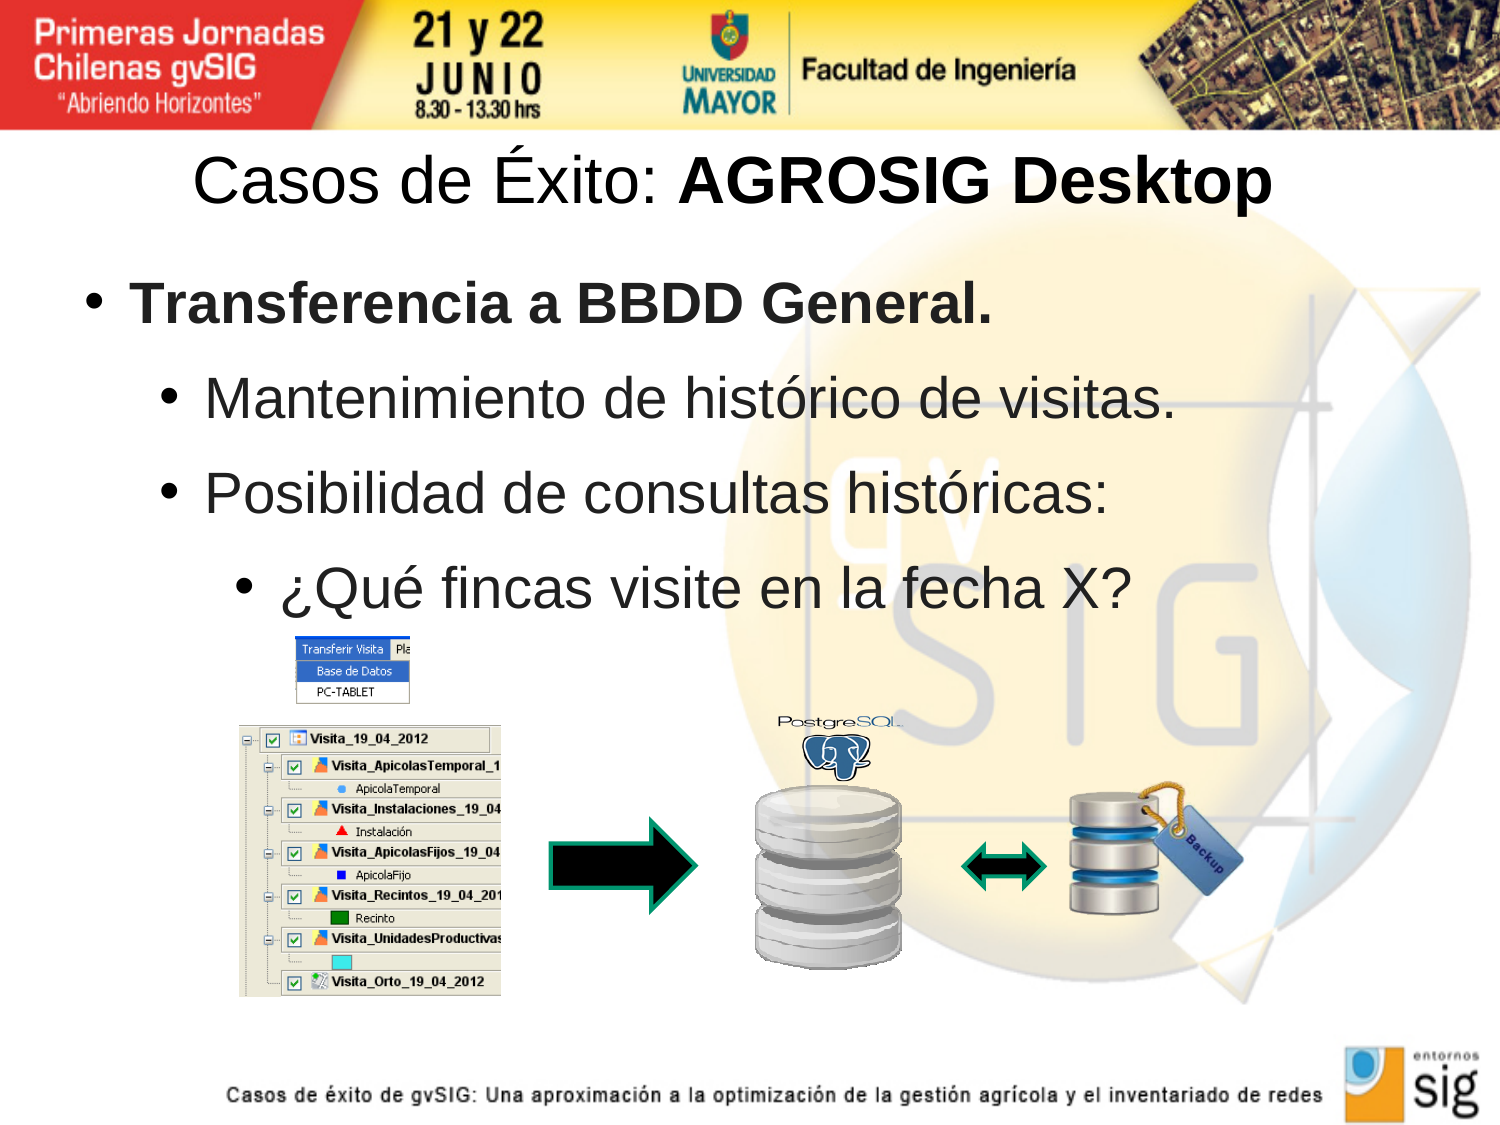

# Casos de Éxito: AGROSIG Desktop
Transferencia a BBDD General.
Mantenimiento de histórico de visitas.
Posibilidad de consultas históricas:
¿Qué fincas visite en la fecha X?